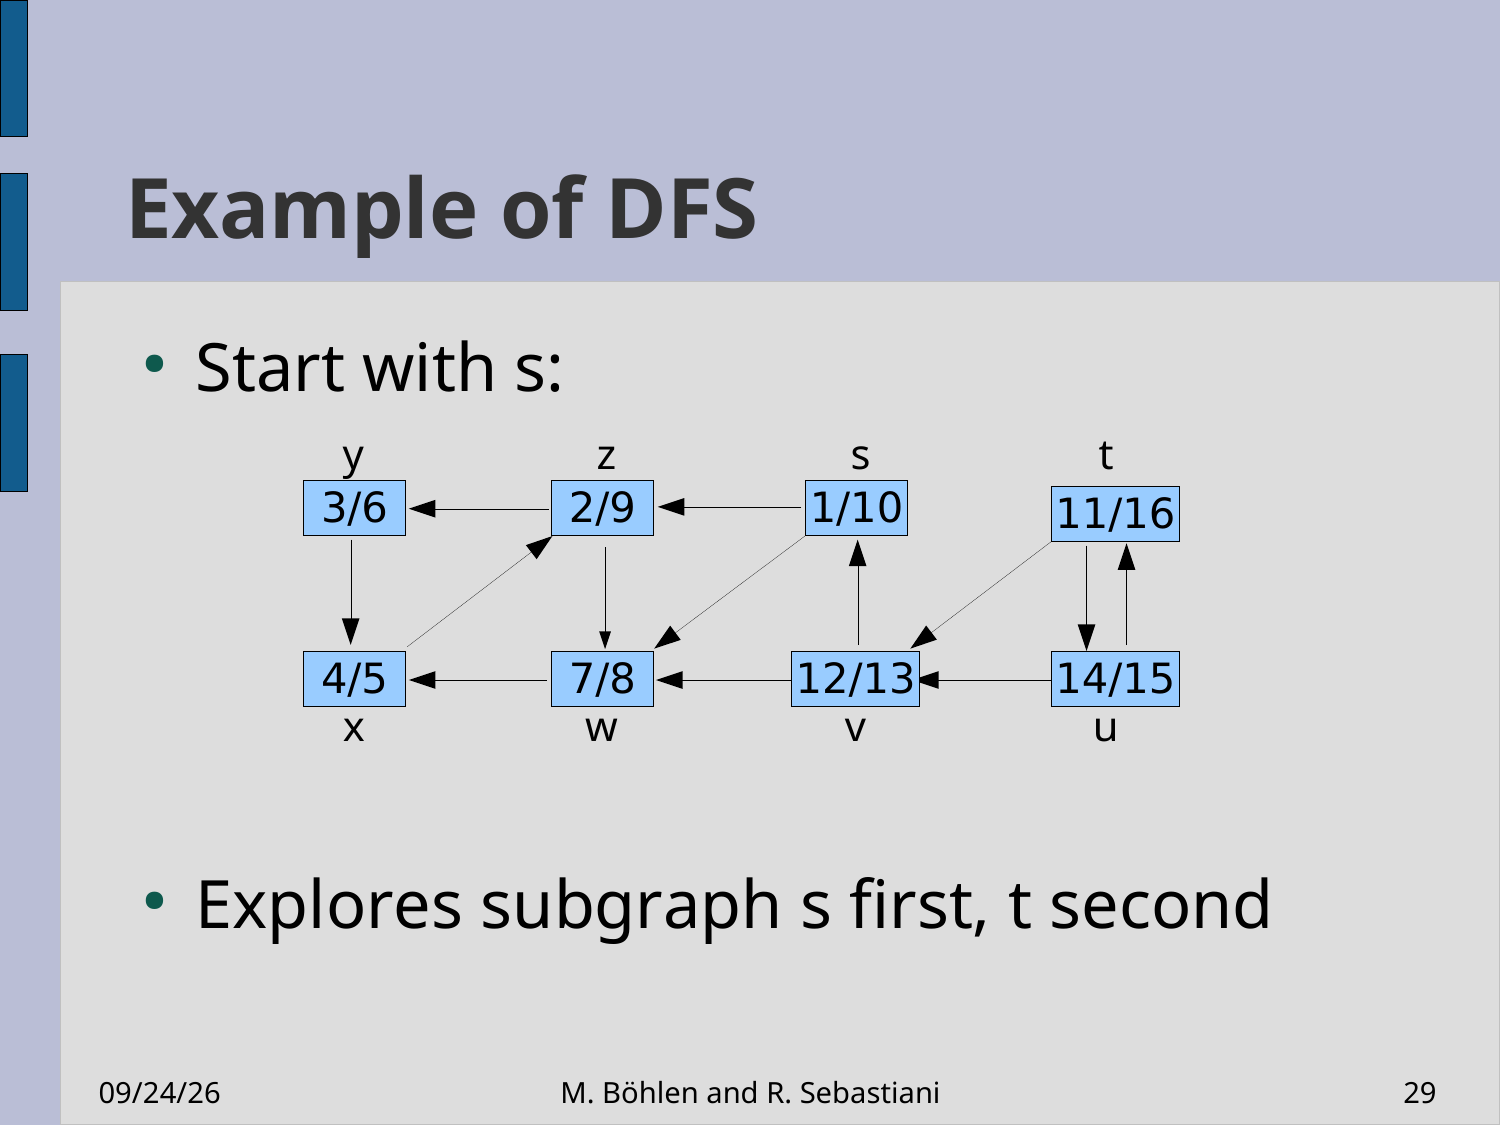

# Example of DFS
Start with s:
Explores subgraph s first, t second
t
s
z
y
3/6
2/9
1/10
11/16
4/5
7/8
12/13
14/15
x
w
v
u
M. Böhlen and R. Sebastiani
29